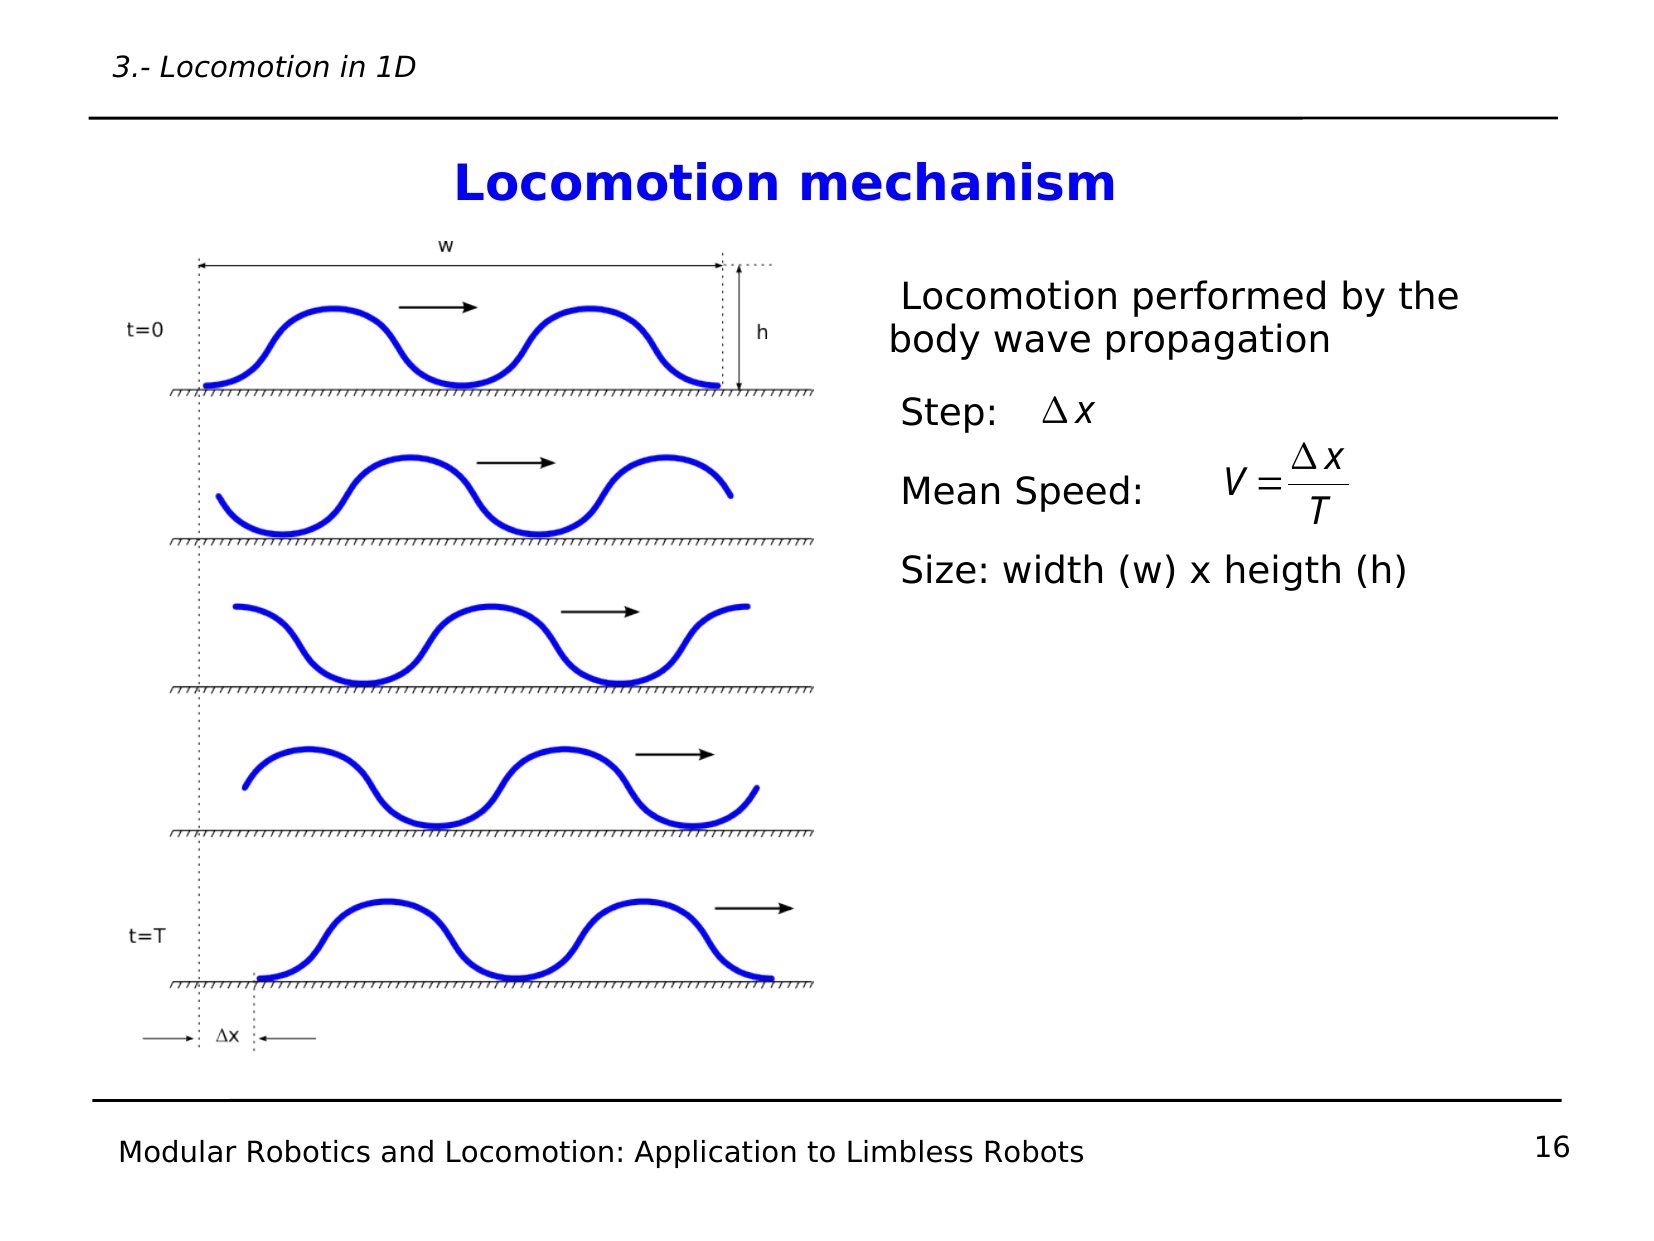

3.- Locomotion in 1D
Locomotion mechanism
 Locomotion performed by the body wave propagation
 Step:
 Mean Speed:
 Size: width (w) x heigth (h)
Modular Robotics and Locomotion: Application to Limbless Robots
16